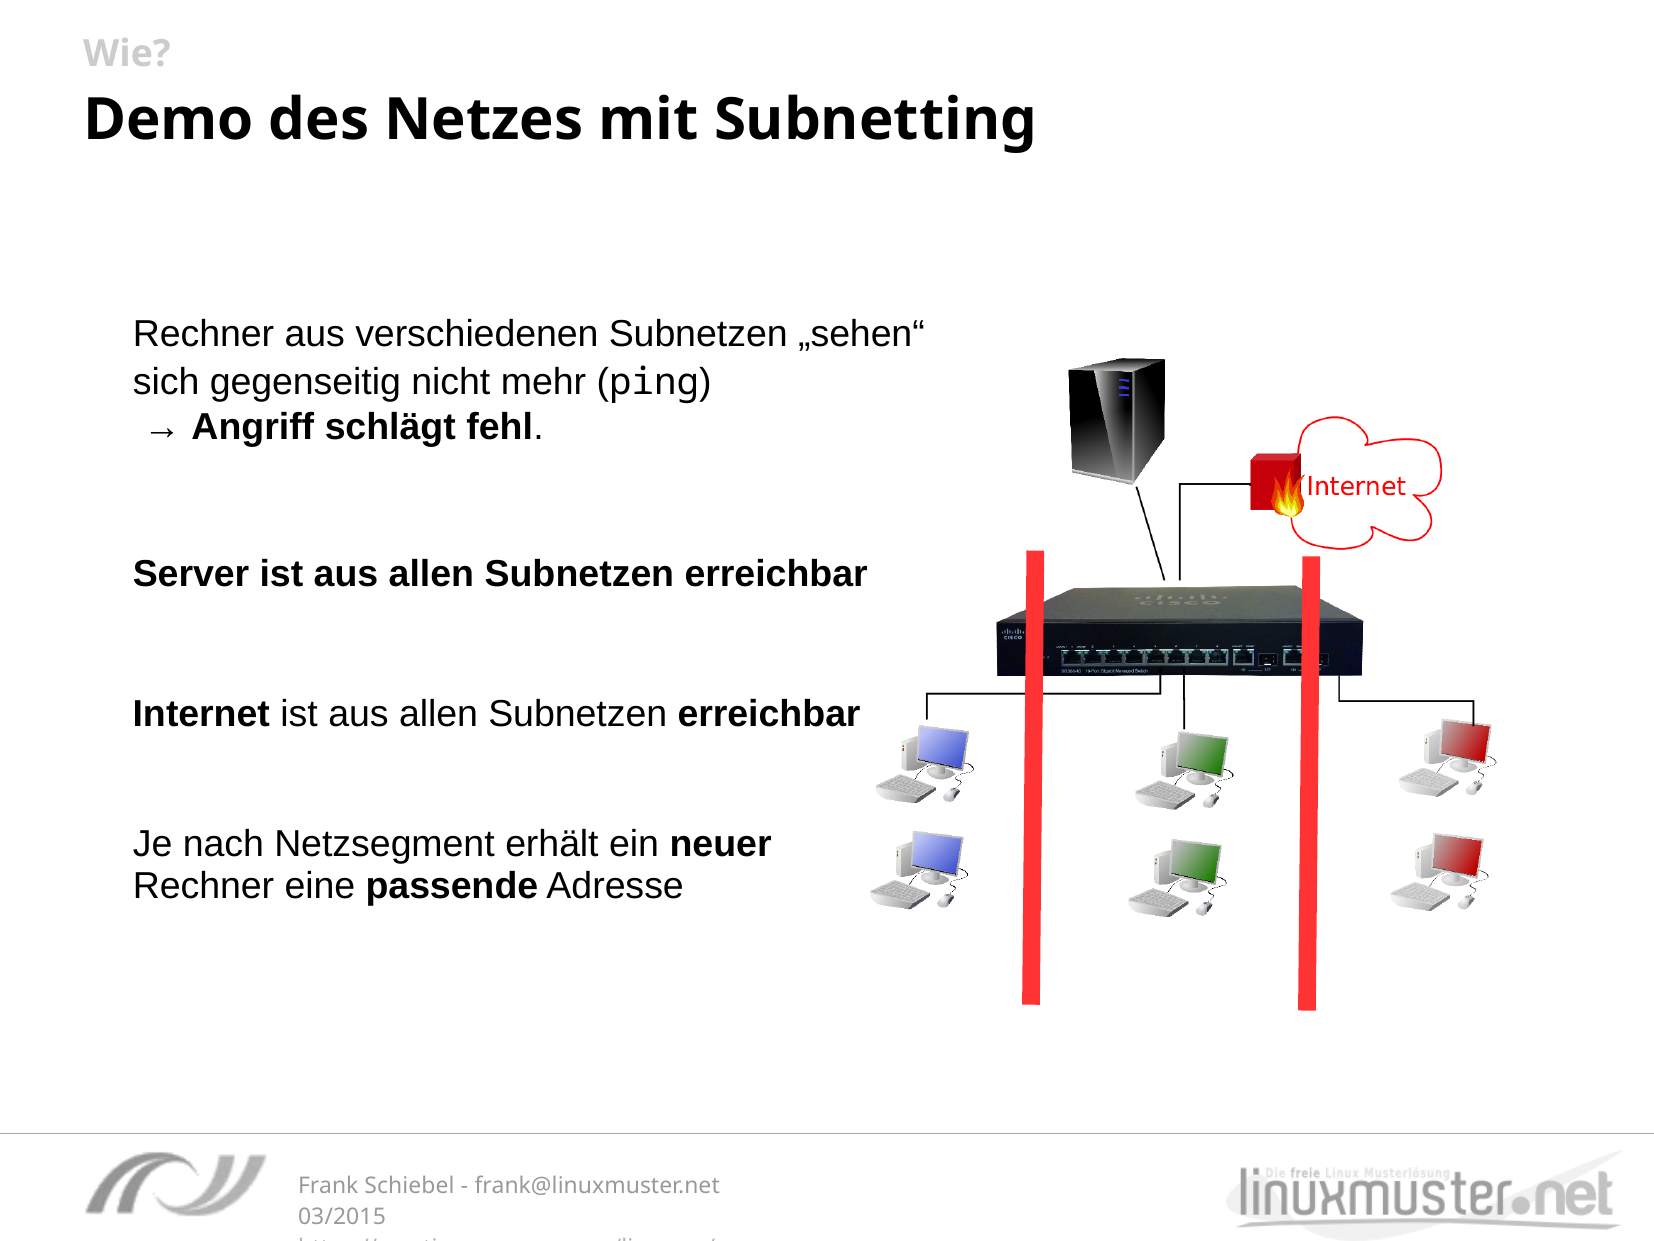

Wie?
Demo des Netzes mit Subnetting
#
Rechner aus verschiedenen Subnetzen „sehen“
sich gegenseitig nicht mehr (ping)
 → Angriff schlägt fehl.
Server ist aus allen Subnetzen erreichbar
Internet ist aus allen Subnetzen erreichbar
Je nach Netzsegment erhält ein neuer
Rechner eine passende Adresse